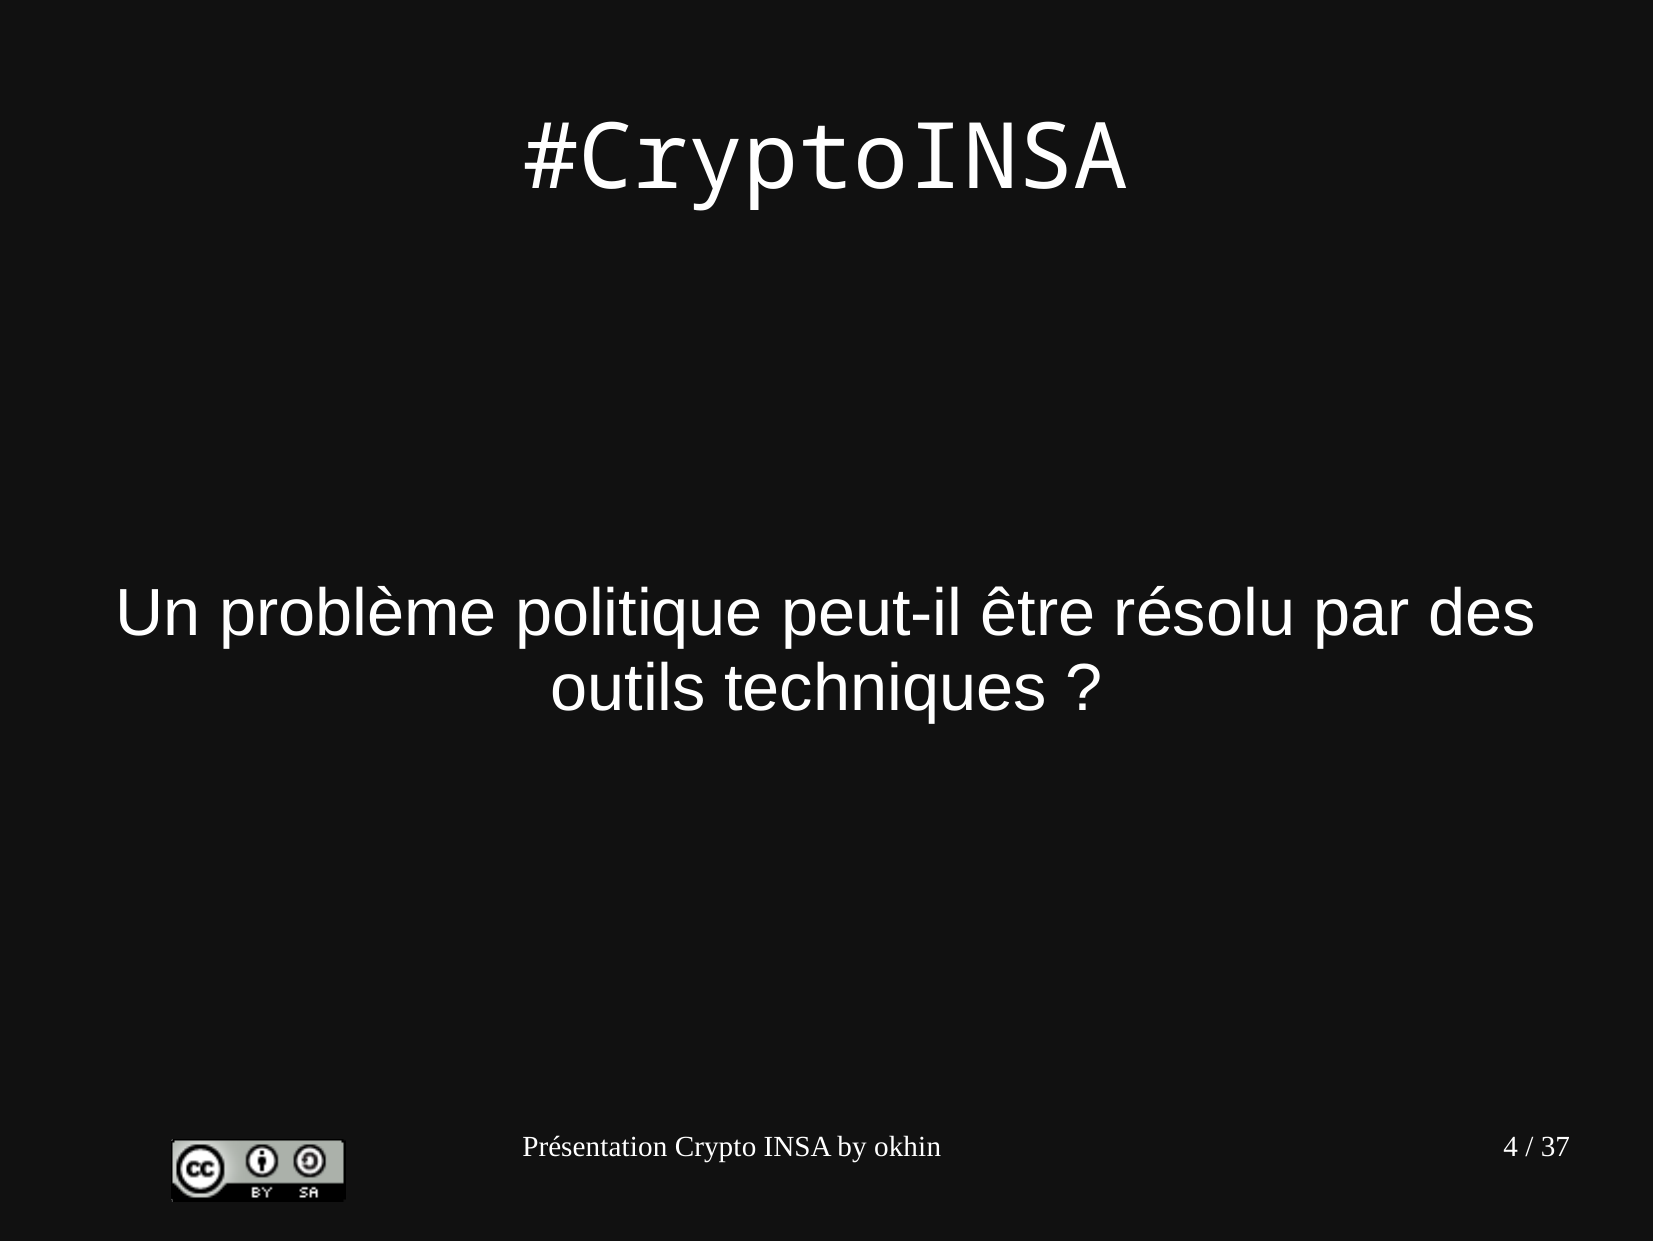

# #CryptoINSA
Un problème politique peut-il être résolu par des outils techniques ?
Présentation Crypto INSA by okhin
4